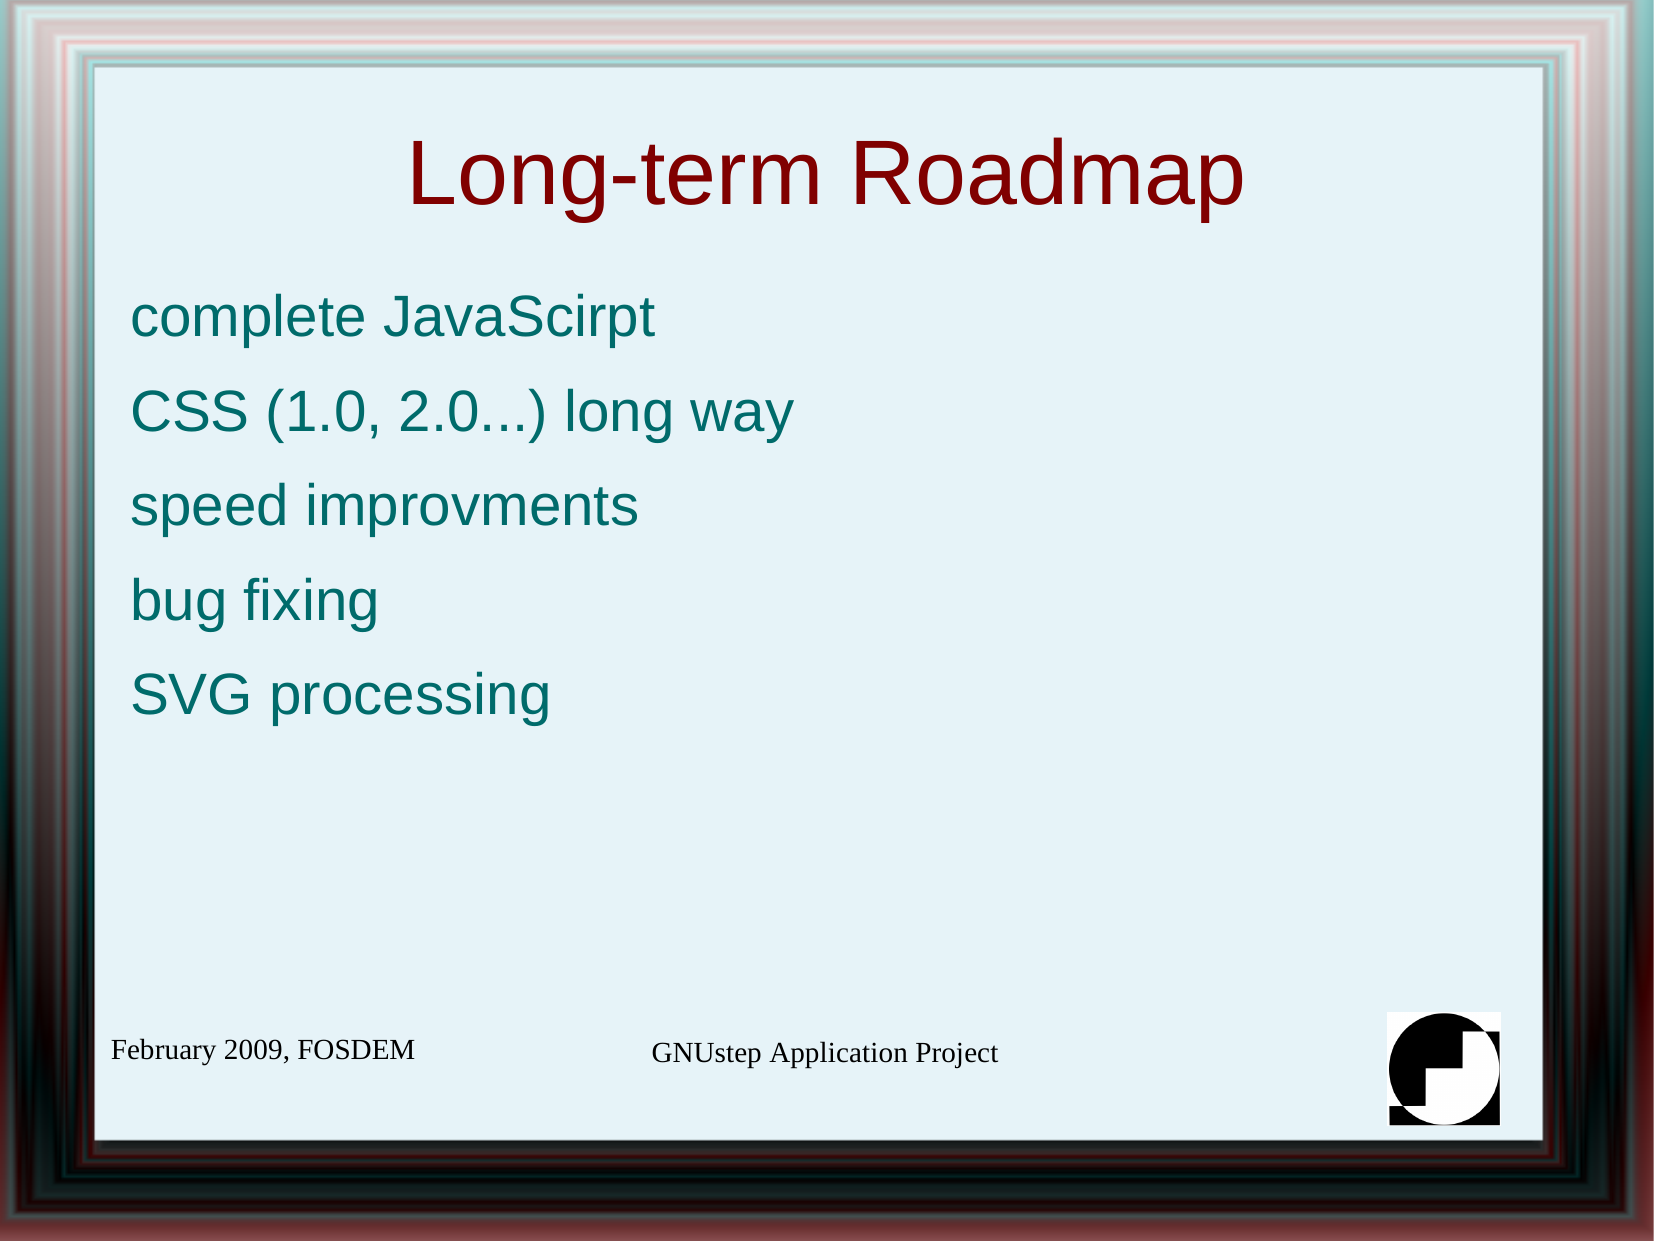

# Long-term Roadmap
complete JavaScirpt
CSS (1.0, 2.0...) long way
speed improvments
bug fixing
SVG processing